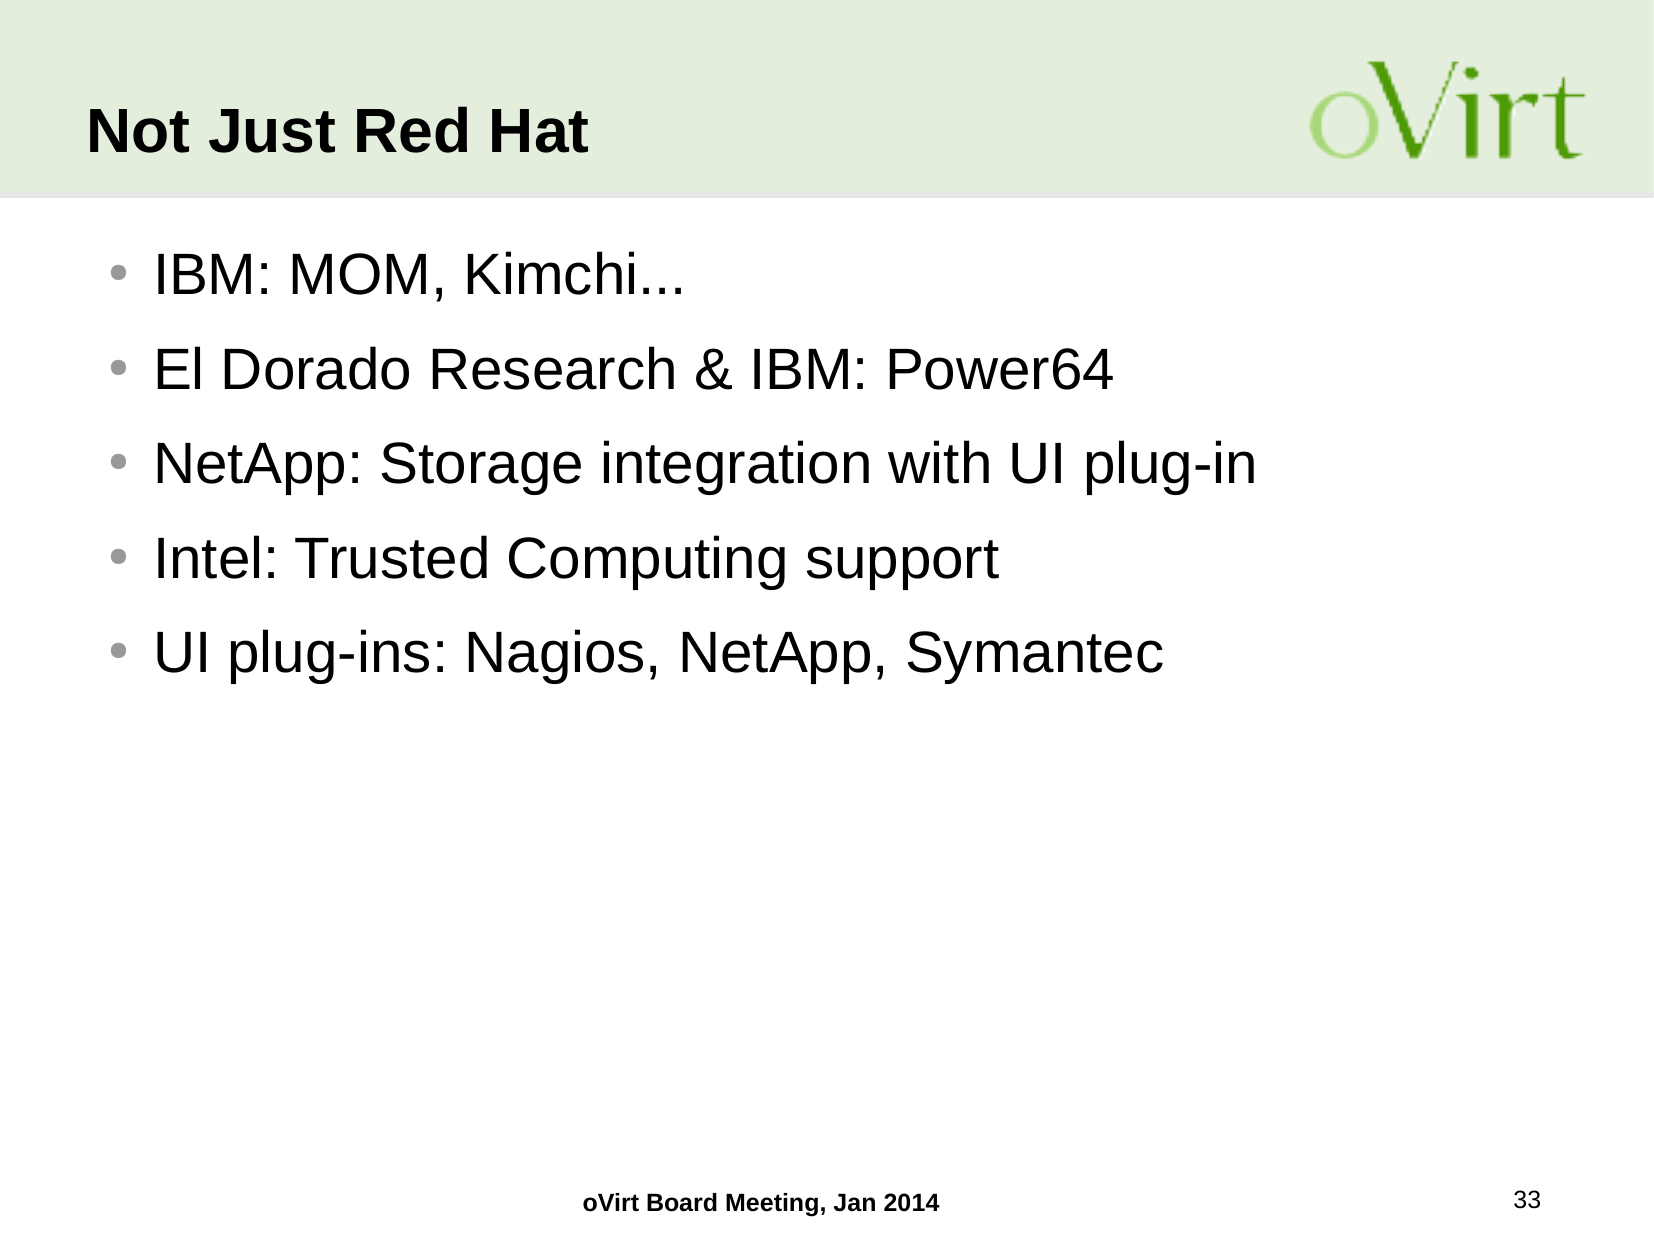

# Not Just Red Hat
IBM: MOM, Kimchi...
El Dorado Research & IBM: Power64
NetApp: Storage integration with UI plug-in
Intel: Trusted Computing support
UI plug-ins: Nagios, NetApp, Symantec